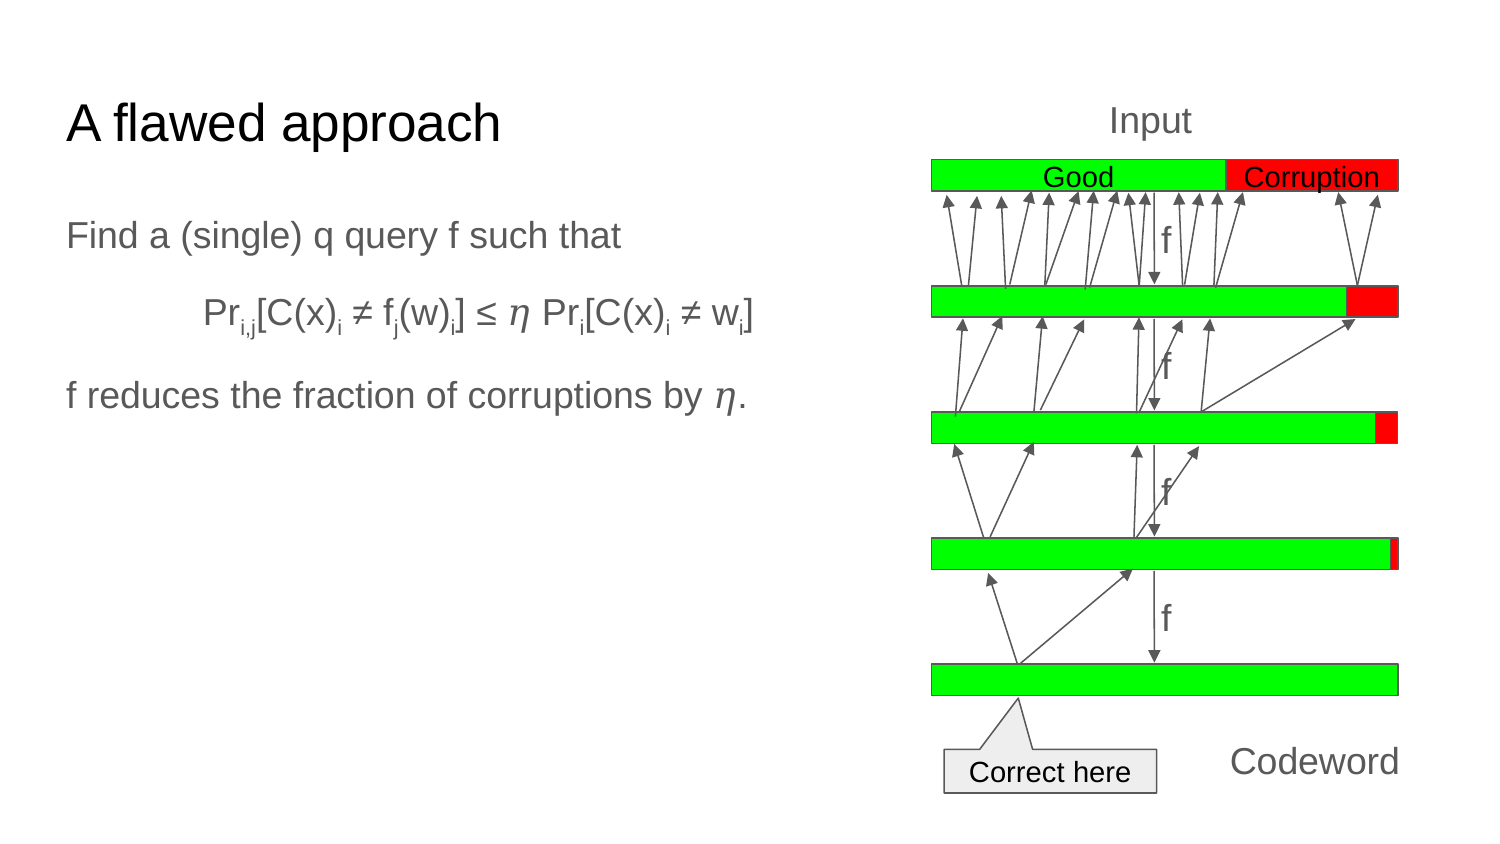

# A flawed approach
Input
Good
Corruption
Find a (single) q query f such that
Pri,j[C(x)i ≠ fj(w)i] ≤ 𝜂 Pri[C(x)i ≠ wi]
f reduces the fraction of corruptions by 𝜂.
f
f
f
f
Codeword
Correct here